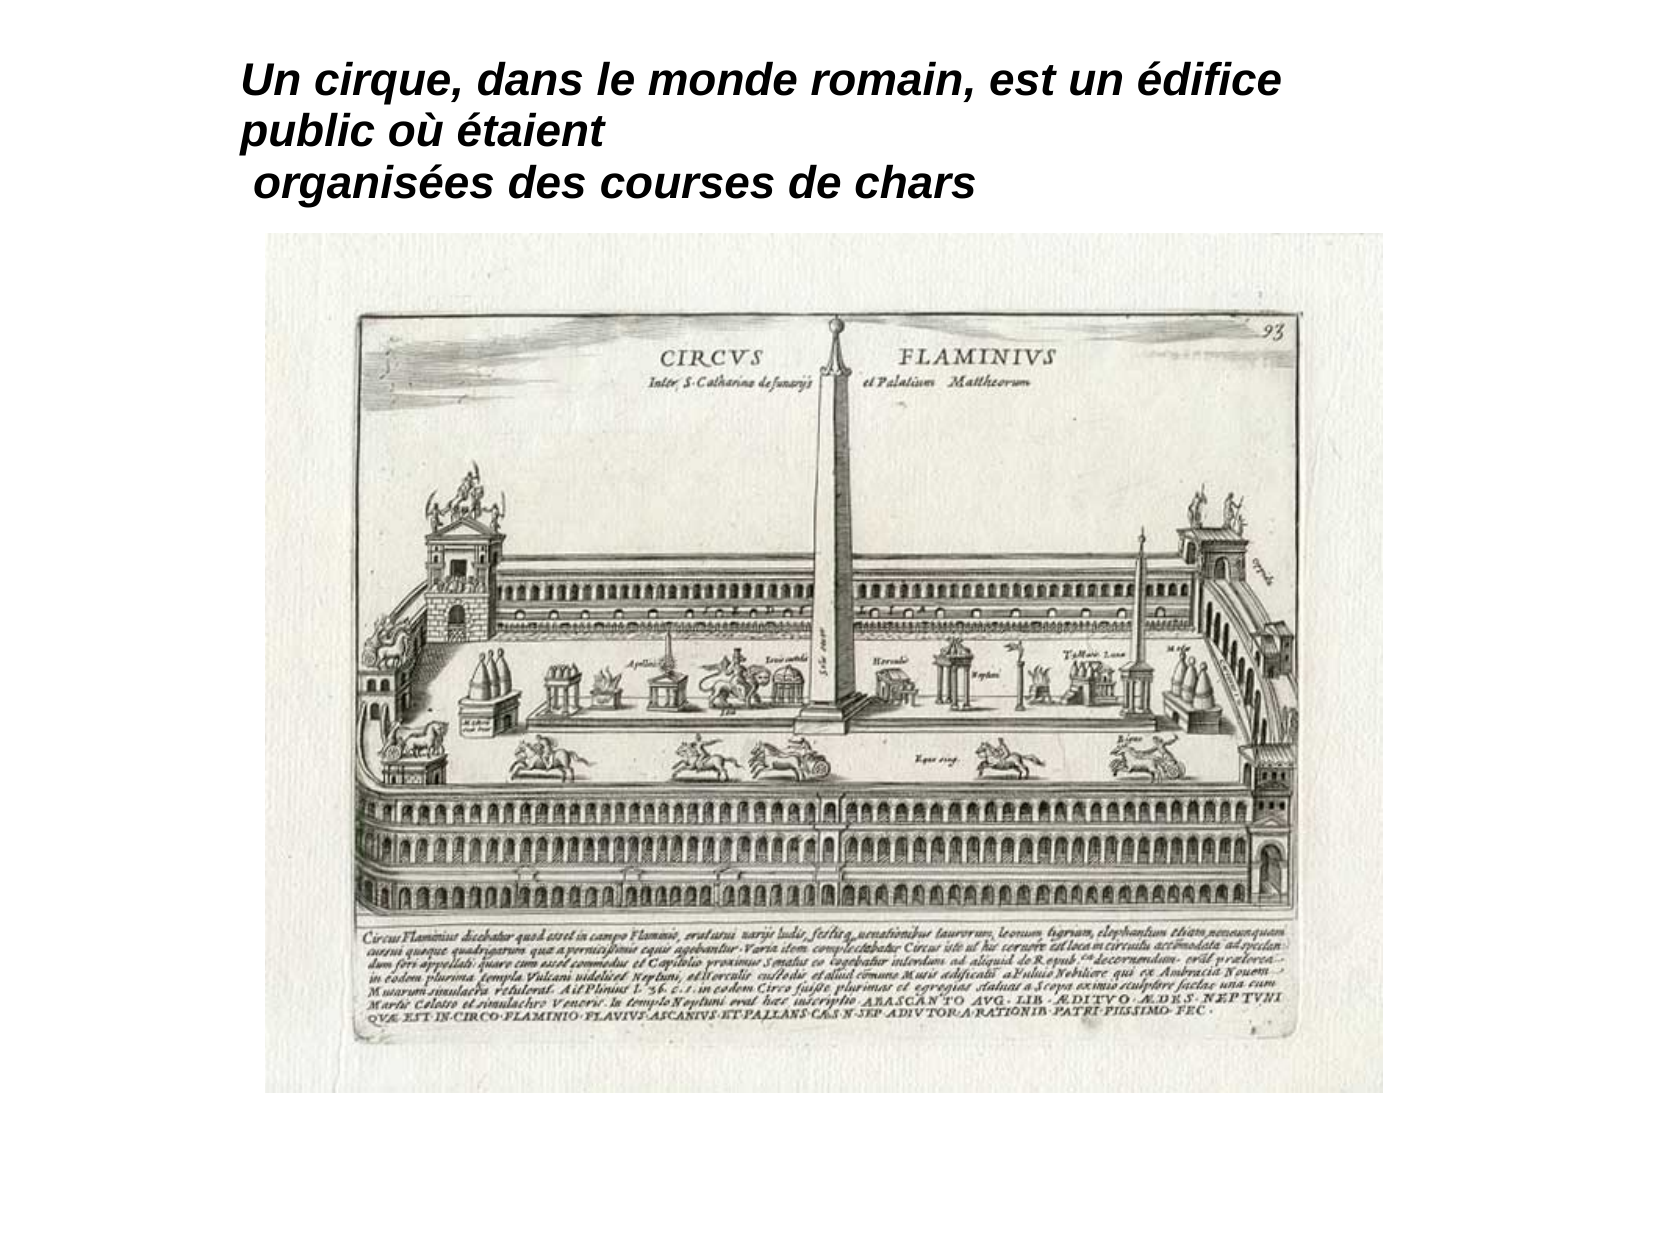

Un cirque, dans le monde romain, est un édifice public où étaient
 organisées des courses de chars